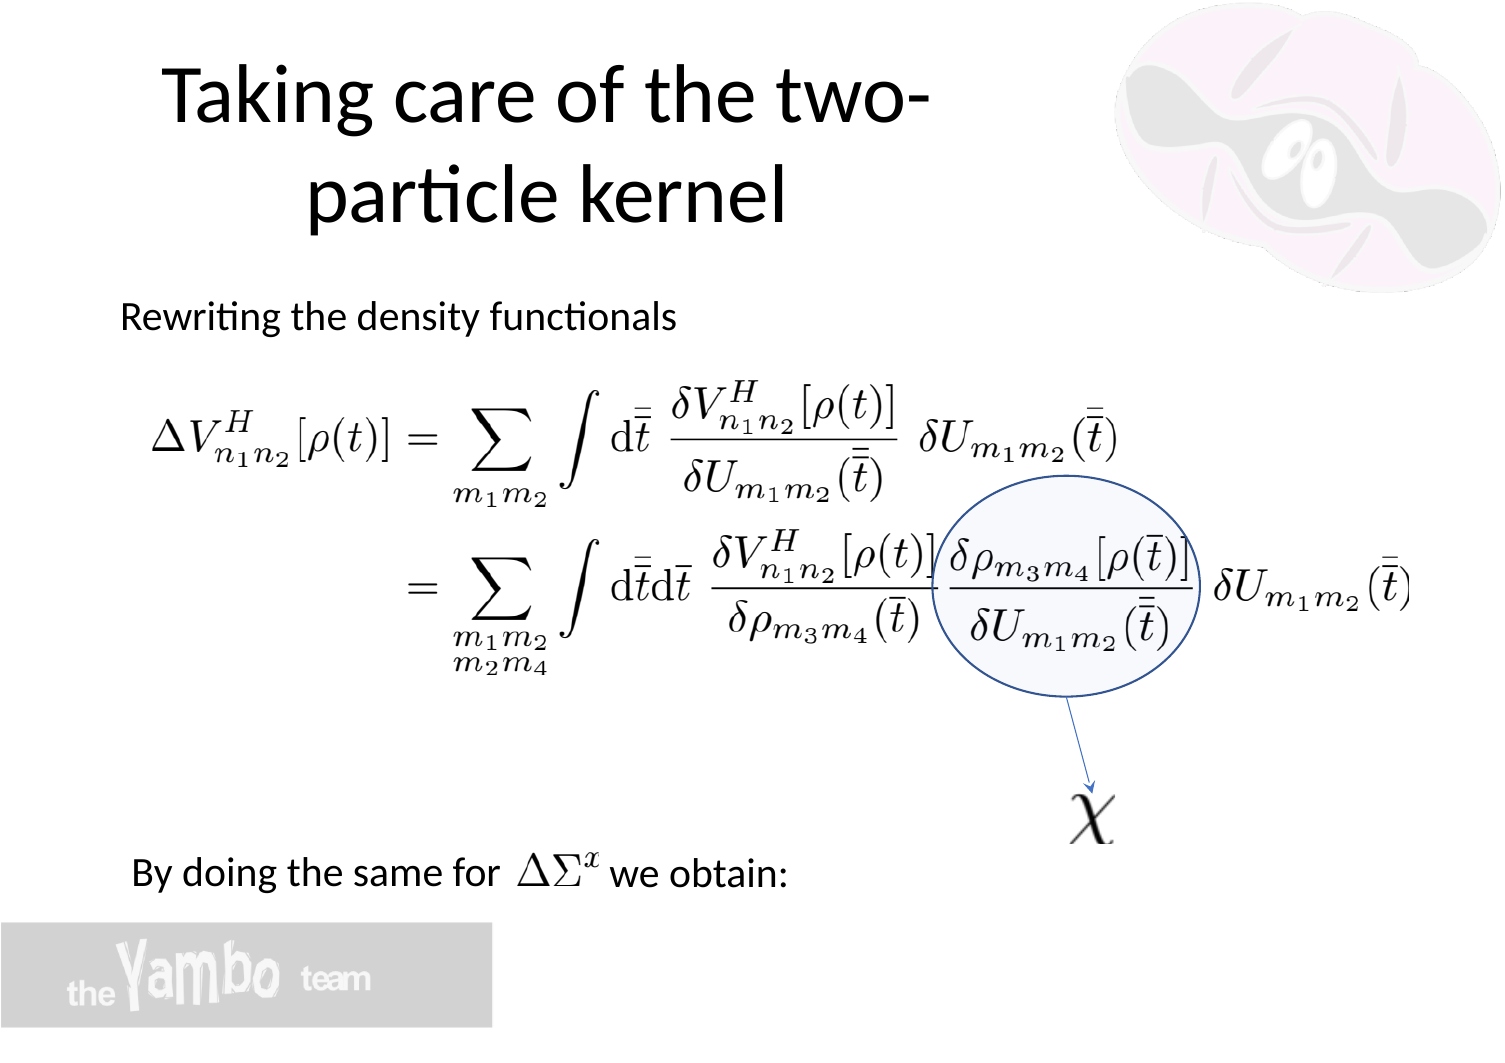

Taking care of the two-particle kernel
Rewriting the density functionals
By doing the same for
we obtain: